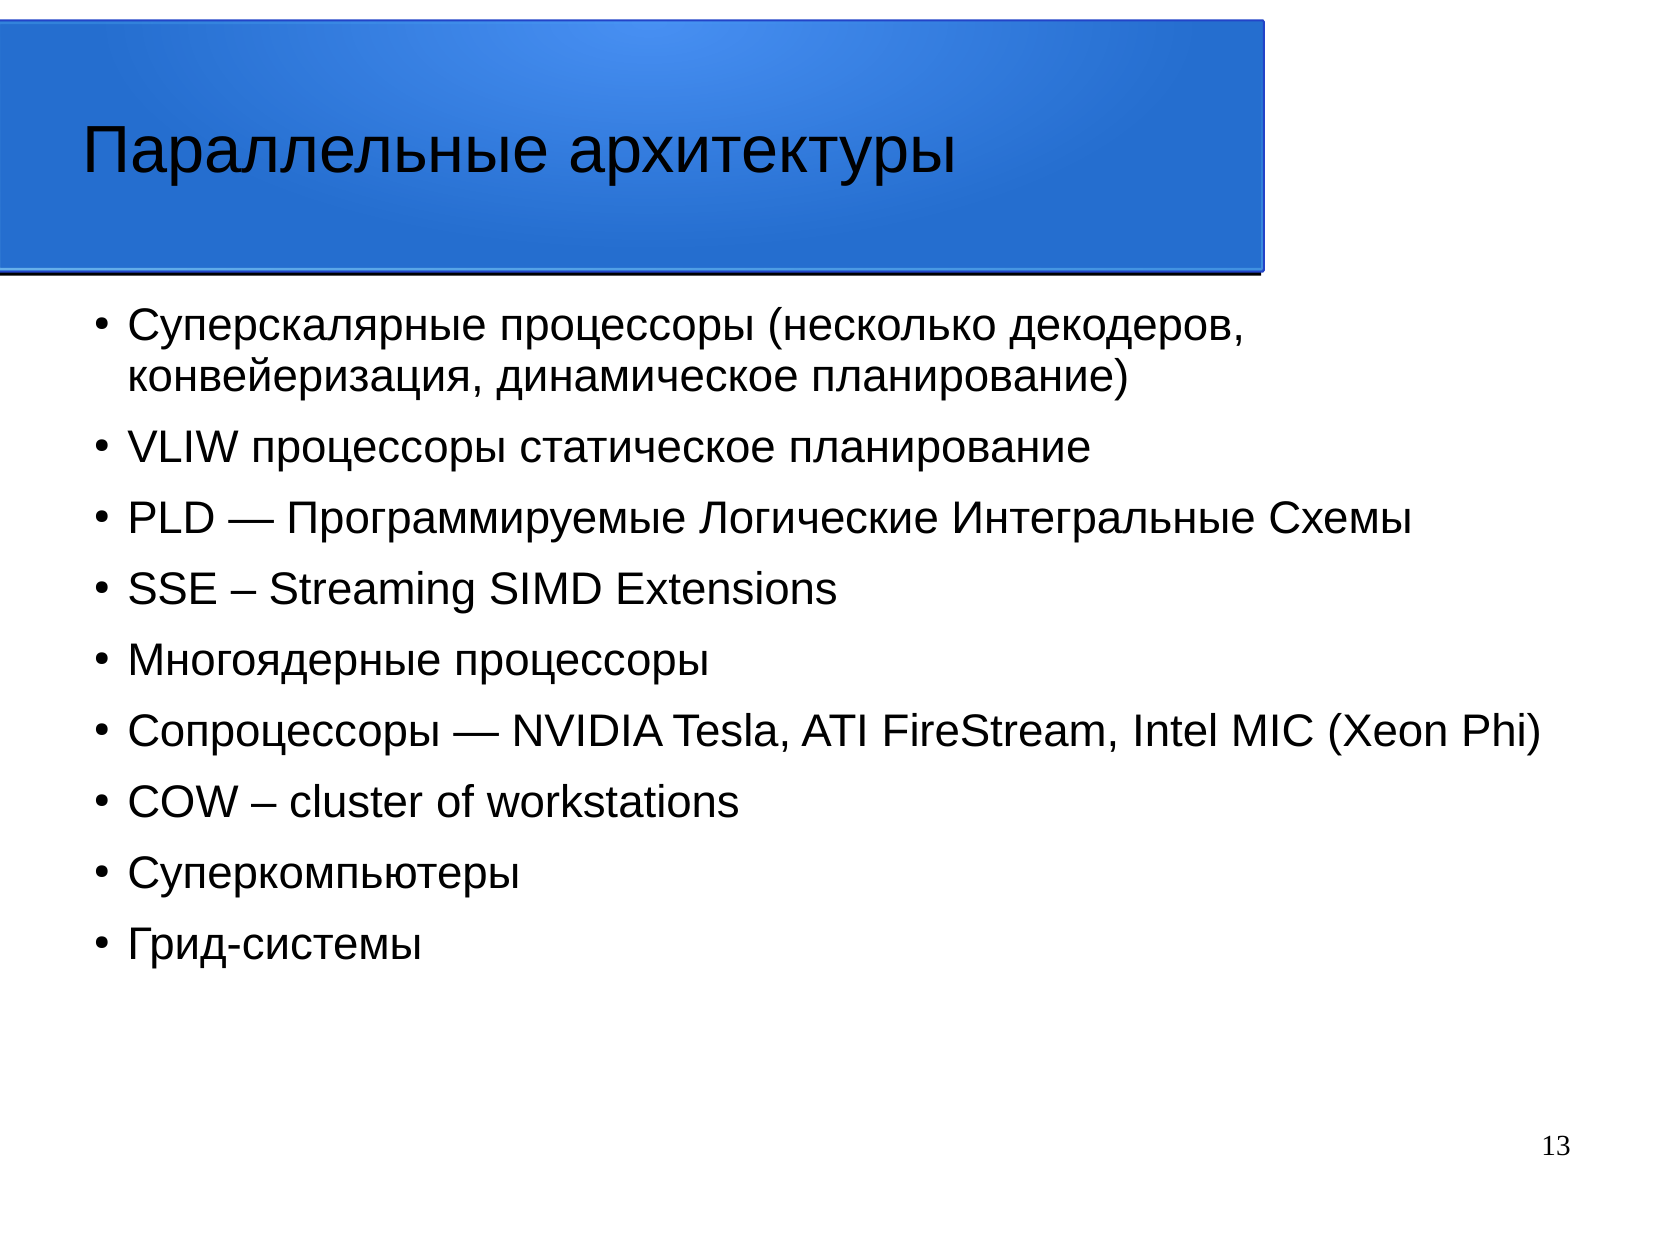

# Параллельные архитектуры
Суперскалярные процессоры (несколько декодеров, конвейеризация, динамическое планирование)
VLIW процессоры статическое планирование
PLD — Программируемые Логические Интегральные Схемы
SSE – Streaming SIMD Extensions
Многоядерные процессоры
Сопроцессоры — NVIDIA Tesla, ATI FireStream, Intel MIC (Xeon Phi)
COW – cluster of workstations
Суперкомпьютеры
Грид-системы
13